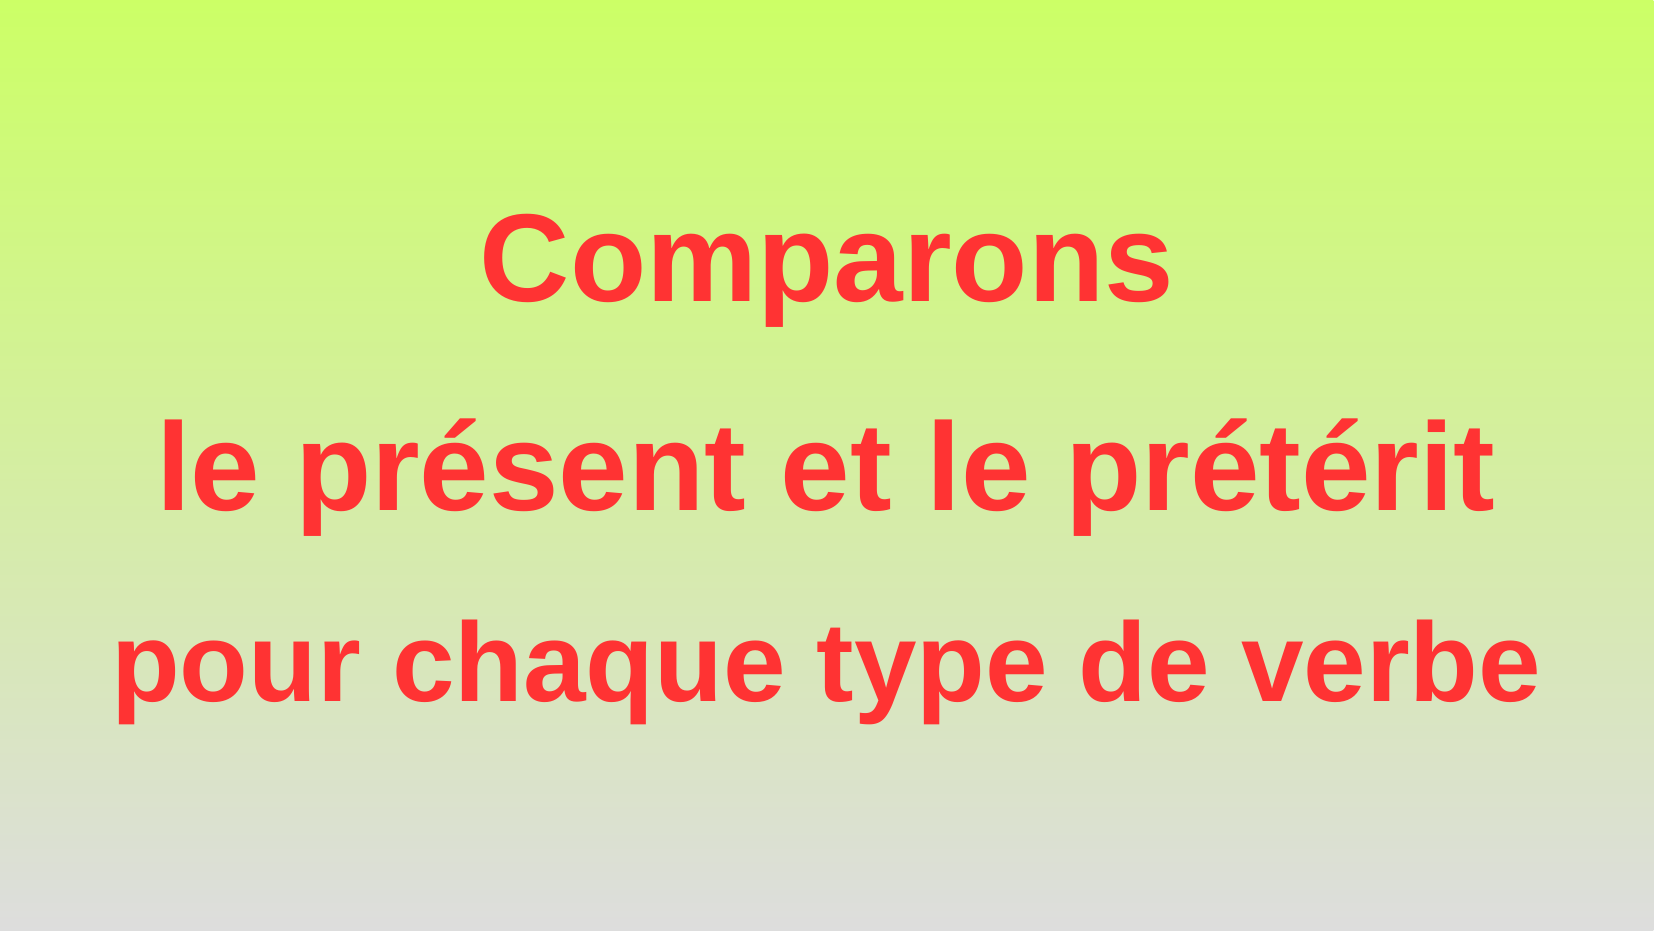

# Comparons le présent et le prétérit pour chaque type de verbe